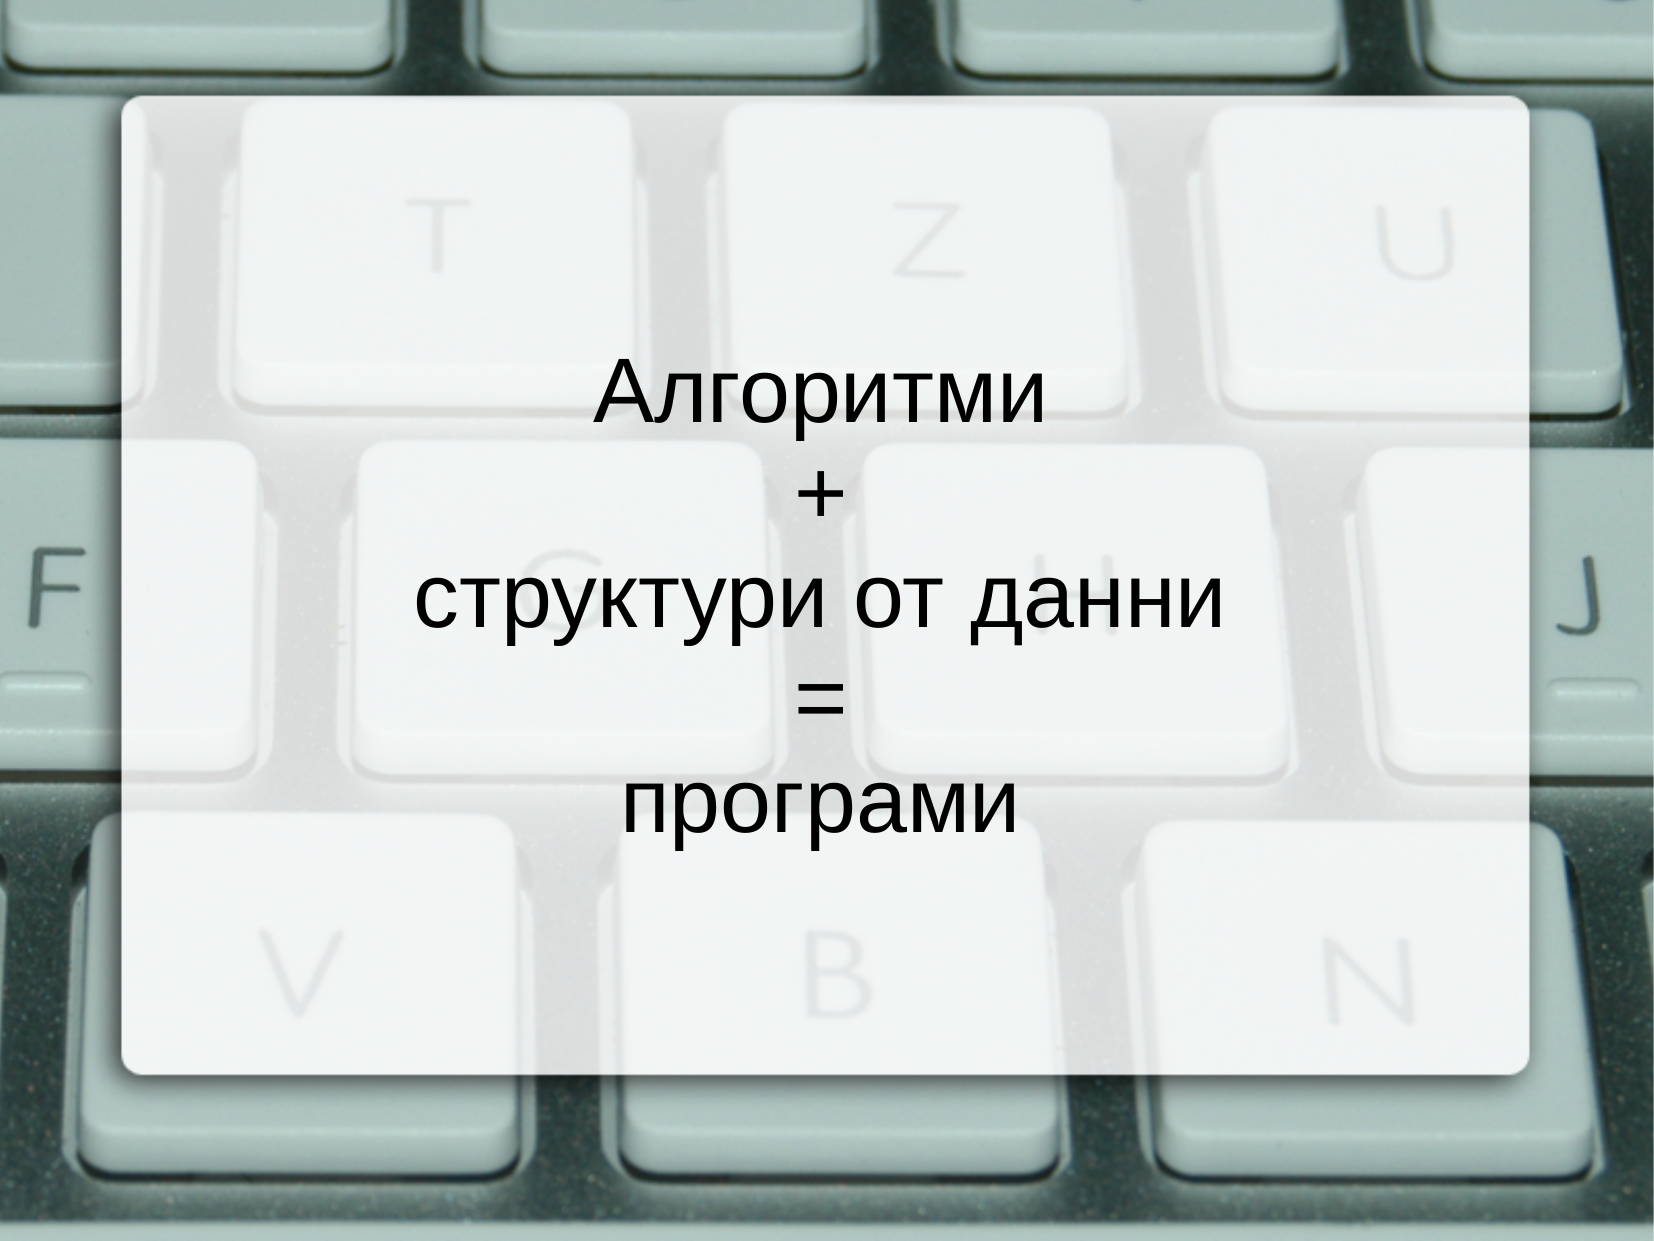

# Алгоритми + структури от данни = програми